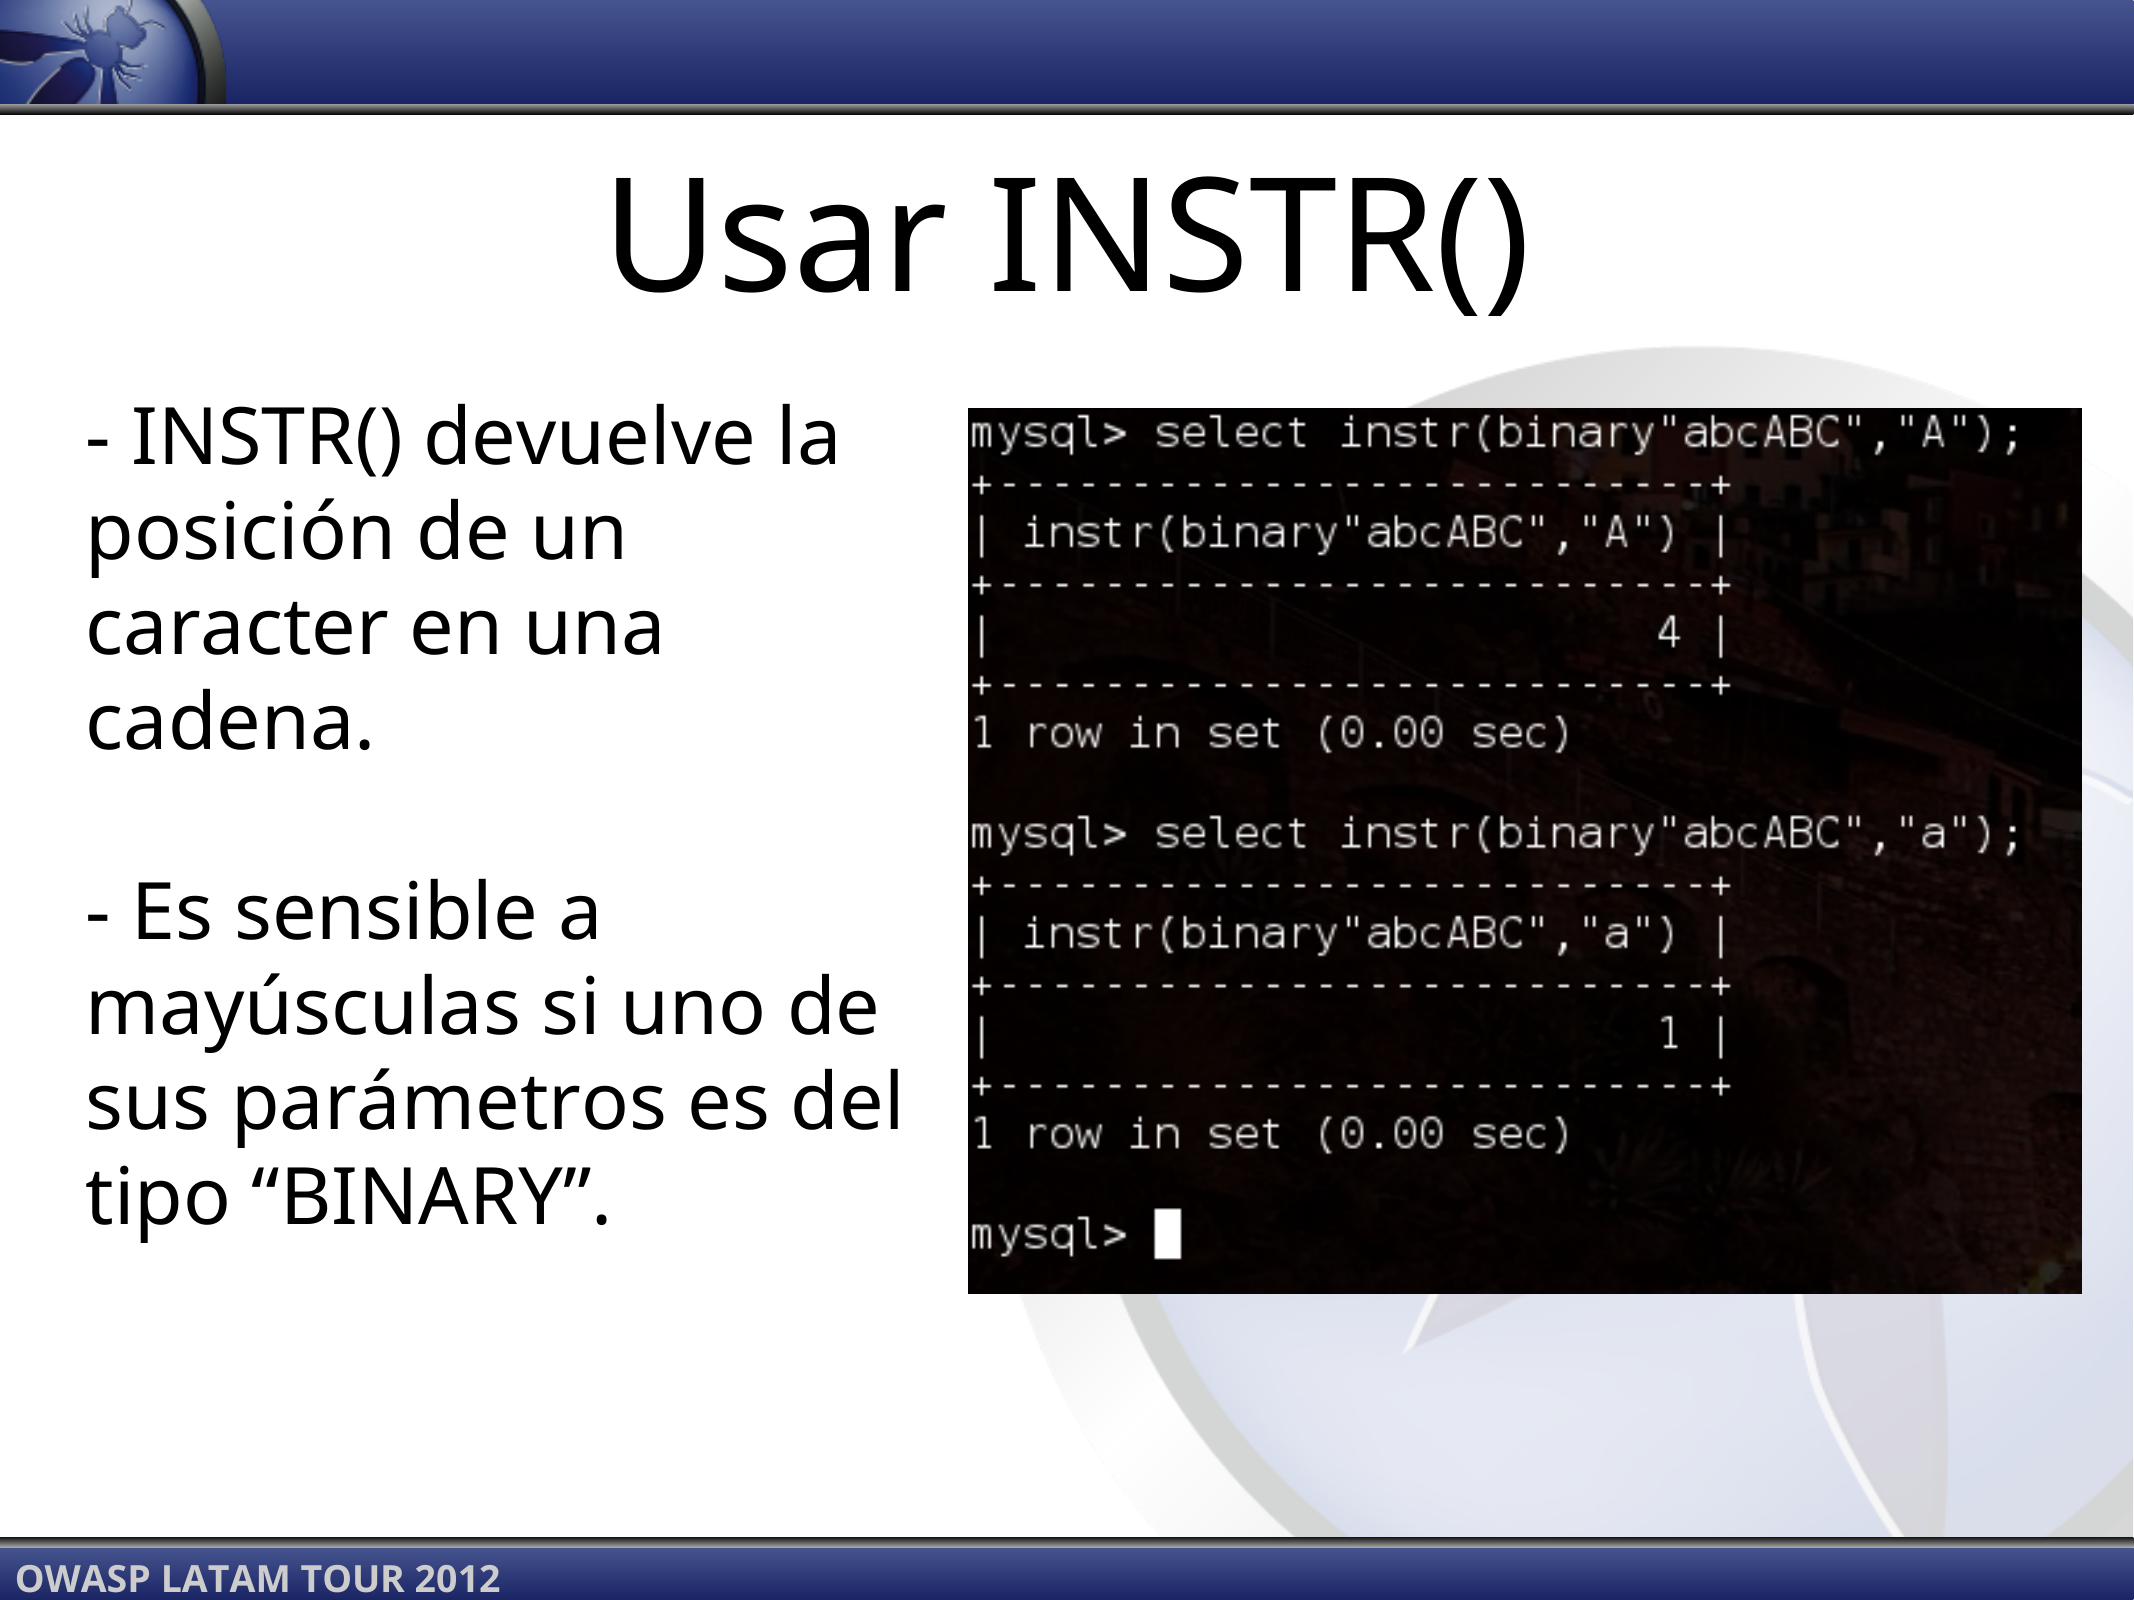

# Usar INSTR()
- INSTR() devuelve la posición de un caracter en una cadena.
- Es sensible a mayúsculas si uno de sus parámetros es del tipo “BINARY”.